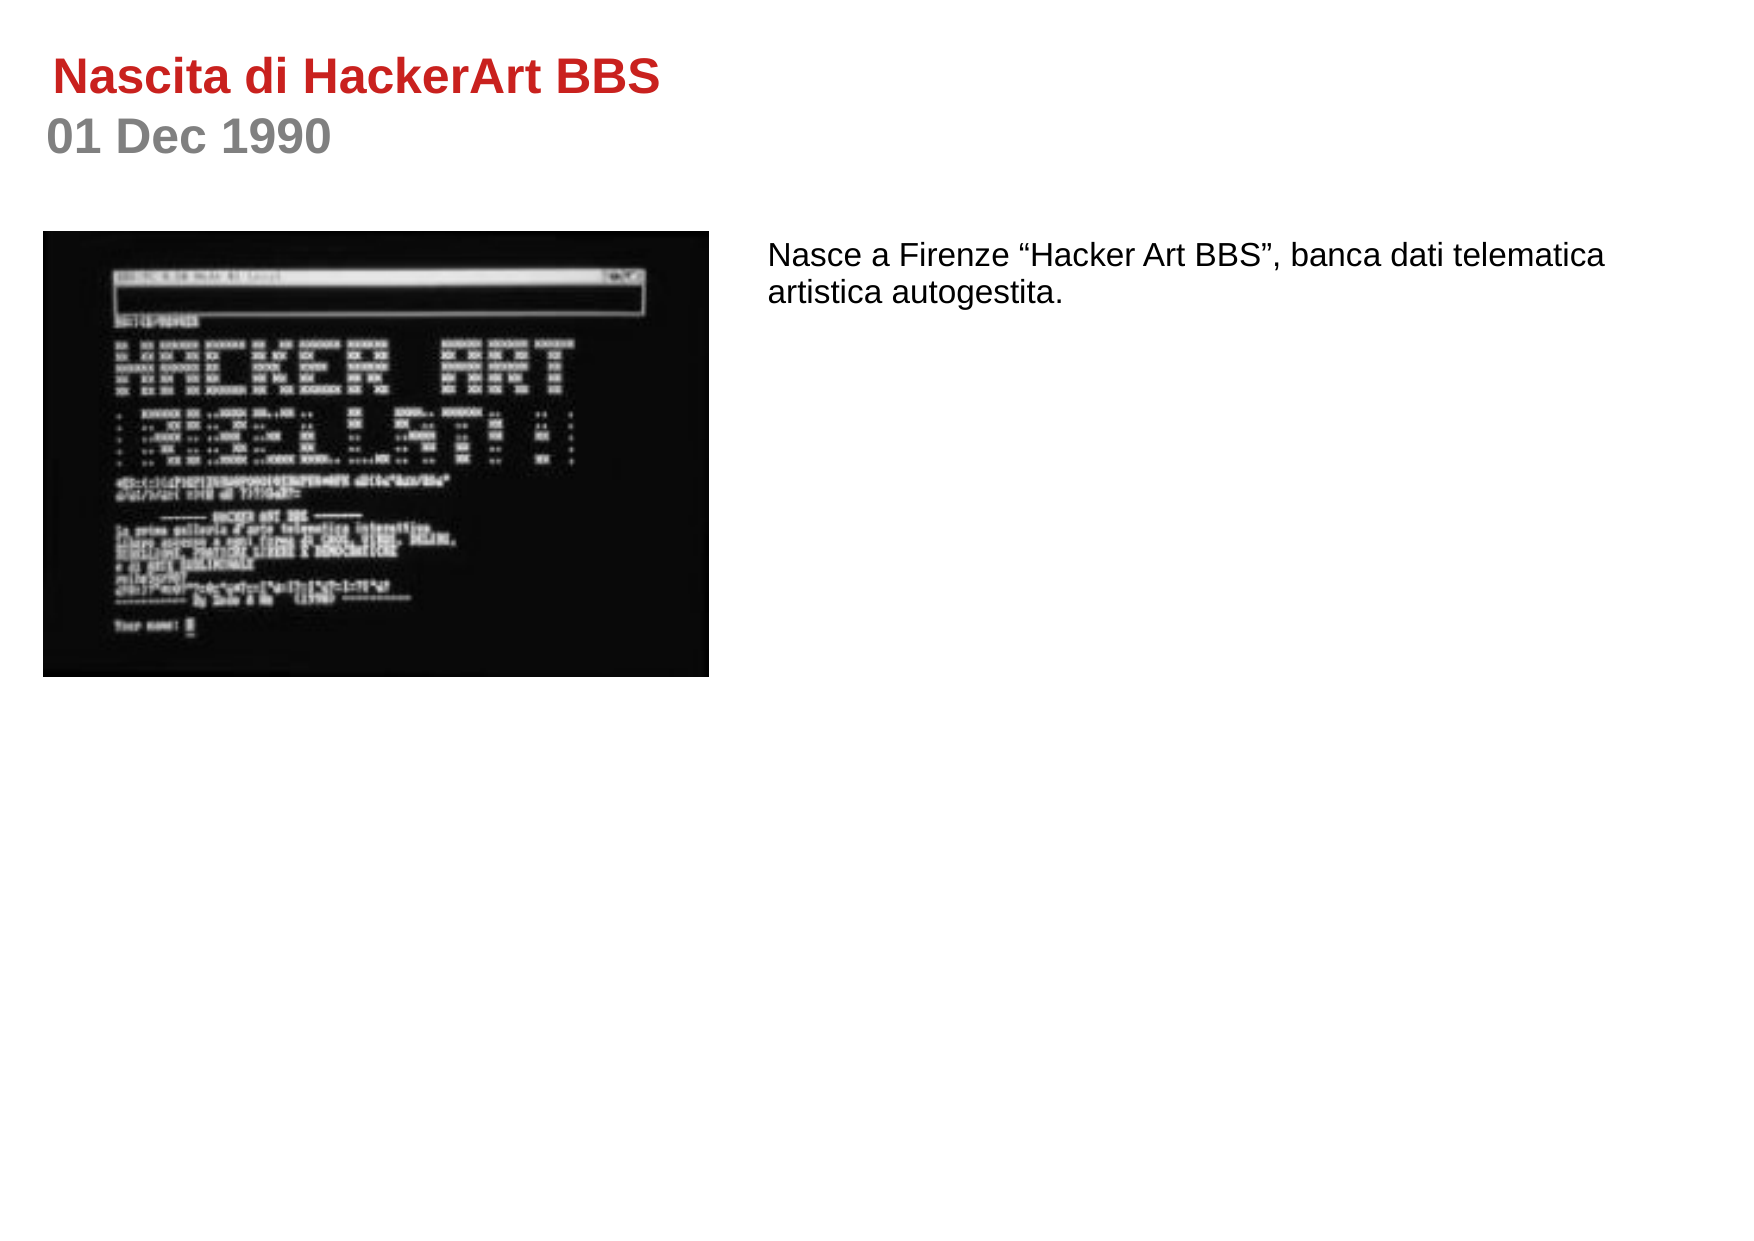

# Nascita di HackerArt BBS
01 Dec 1990
Nasce a Firenze “Hacker Art BBS”, banca dati telematica artistica autogestita.